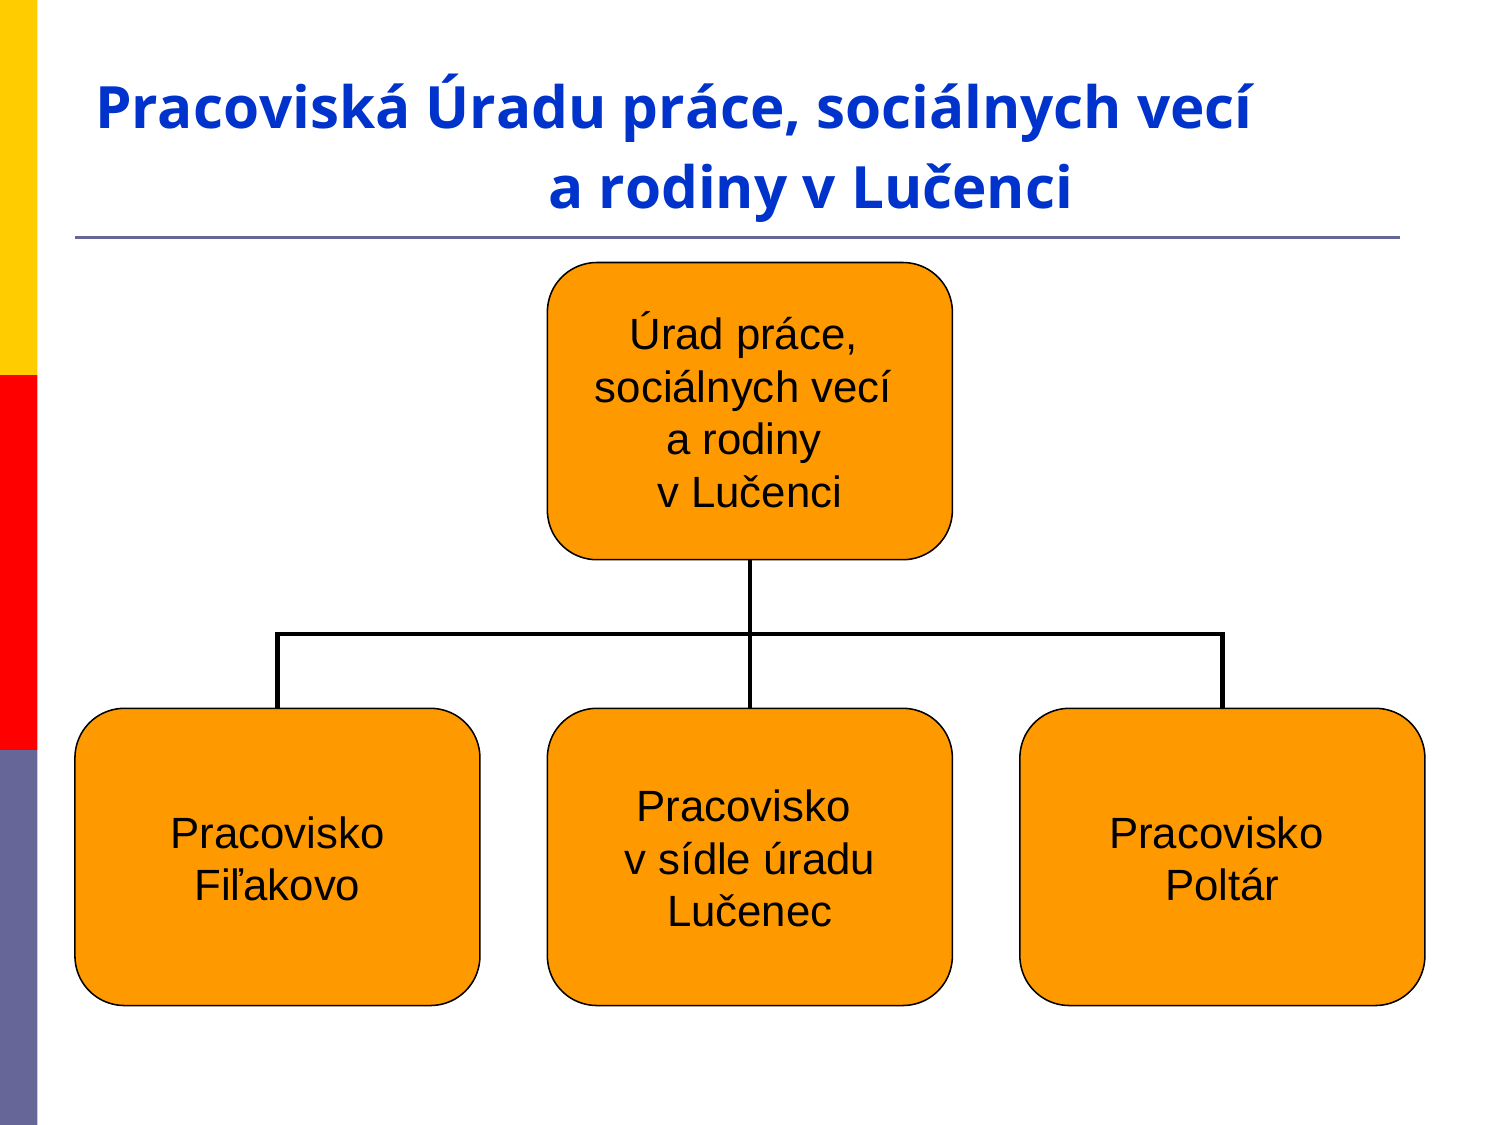

# Pracoviská Úradu práce, sociálnych vecí a rodiny v Lučenci
Úrad práce,
sociálnych vecí
a rodiny
v Lučenci
Pracovisko
Fiľakovo
Pracovisko
v sídle úradu
Lučenec
Pracovisko
Poltár